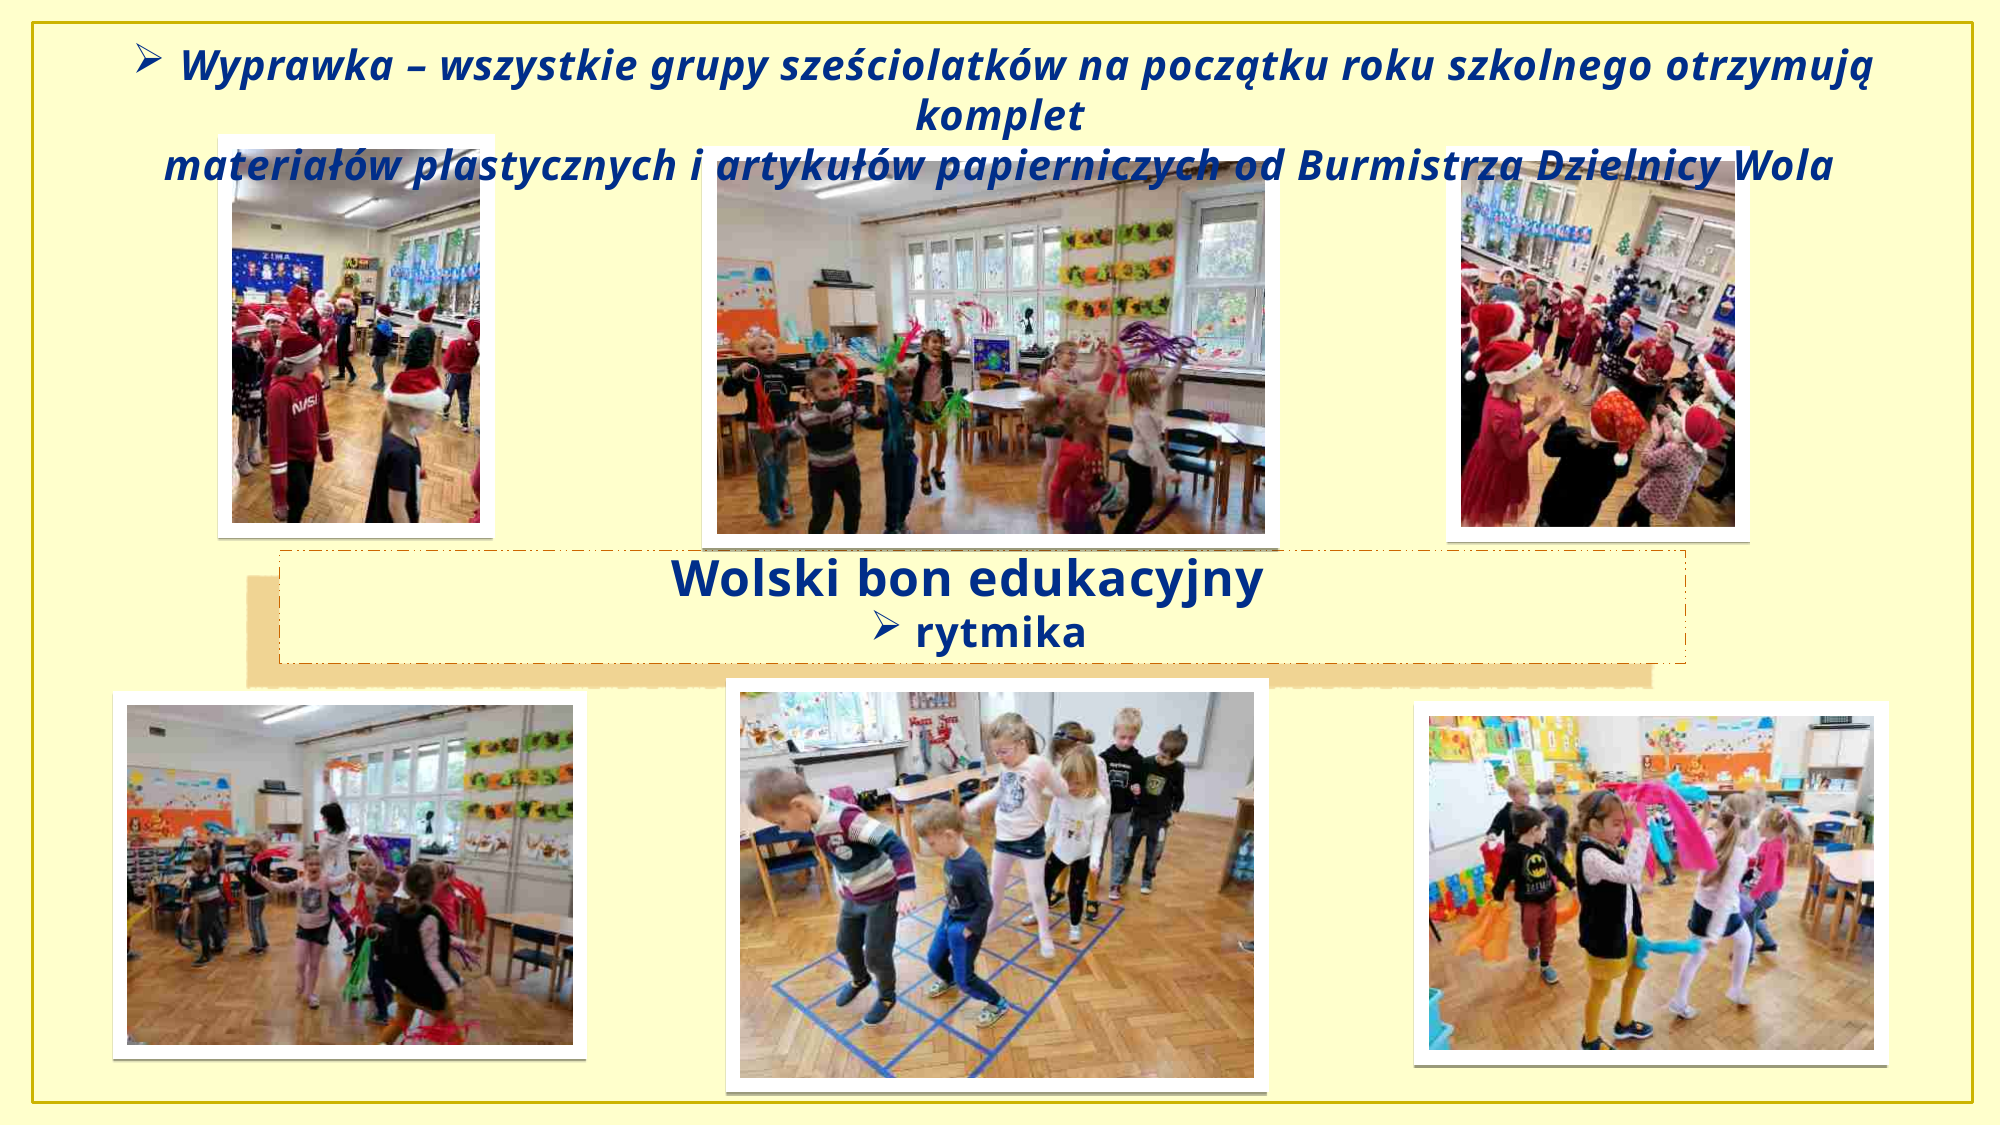

Wyprawka – wszystkie grupy sześciolatków na początku roku szkolnego otrzymują komplet
materiałów plastycznych i artykułów papierniczych od Burmistrza Dzielnicy Wola
Wolski bon edukacyjny
 rytmika